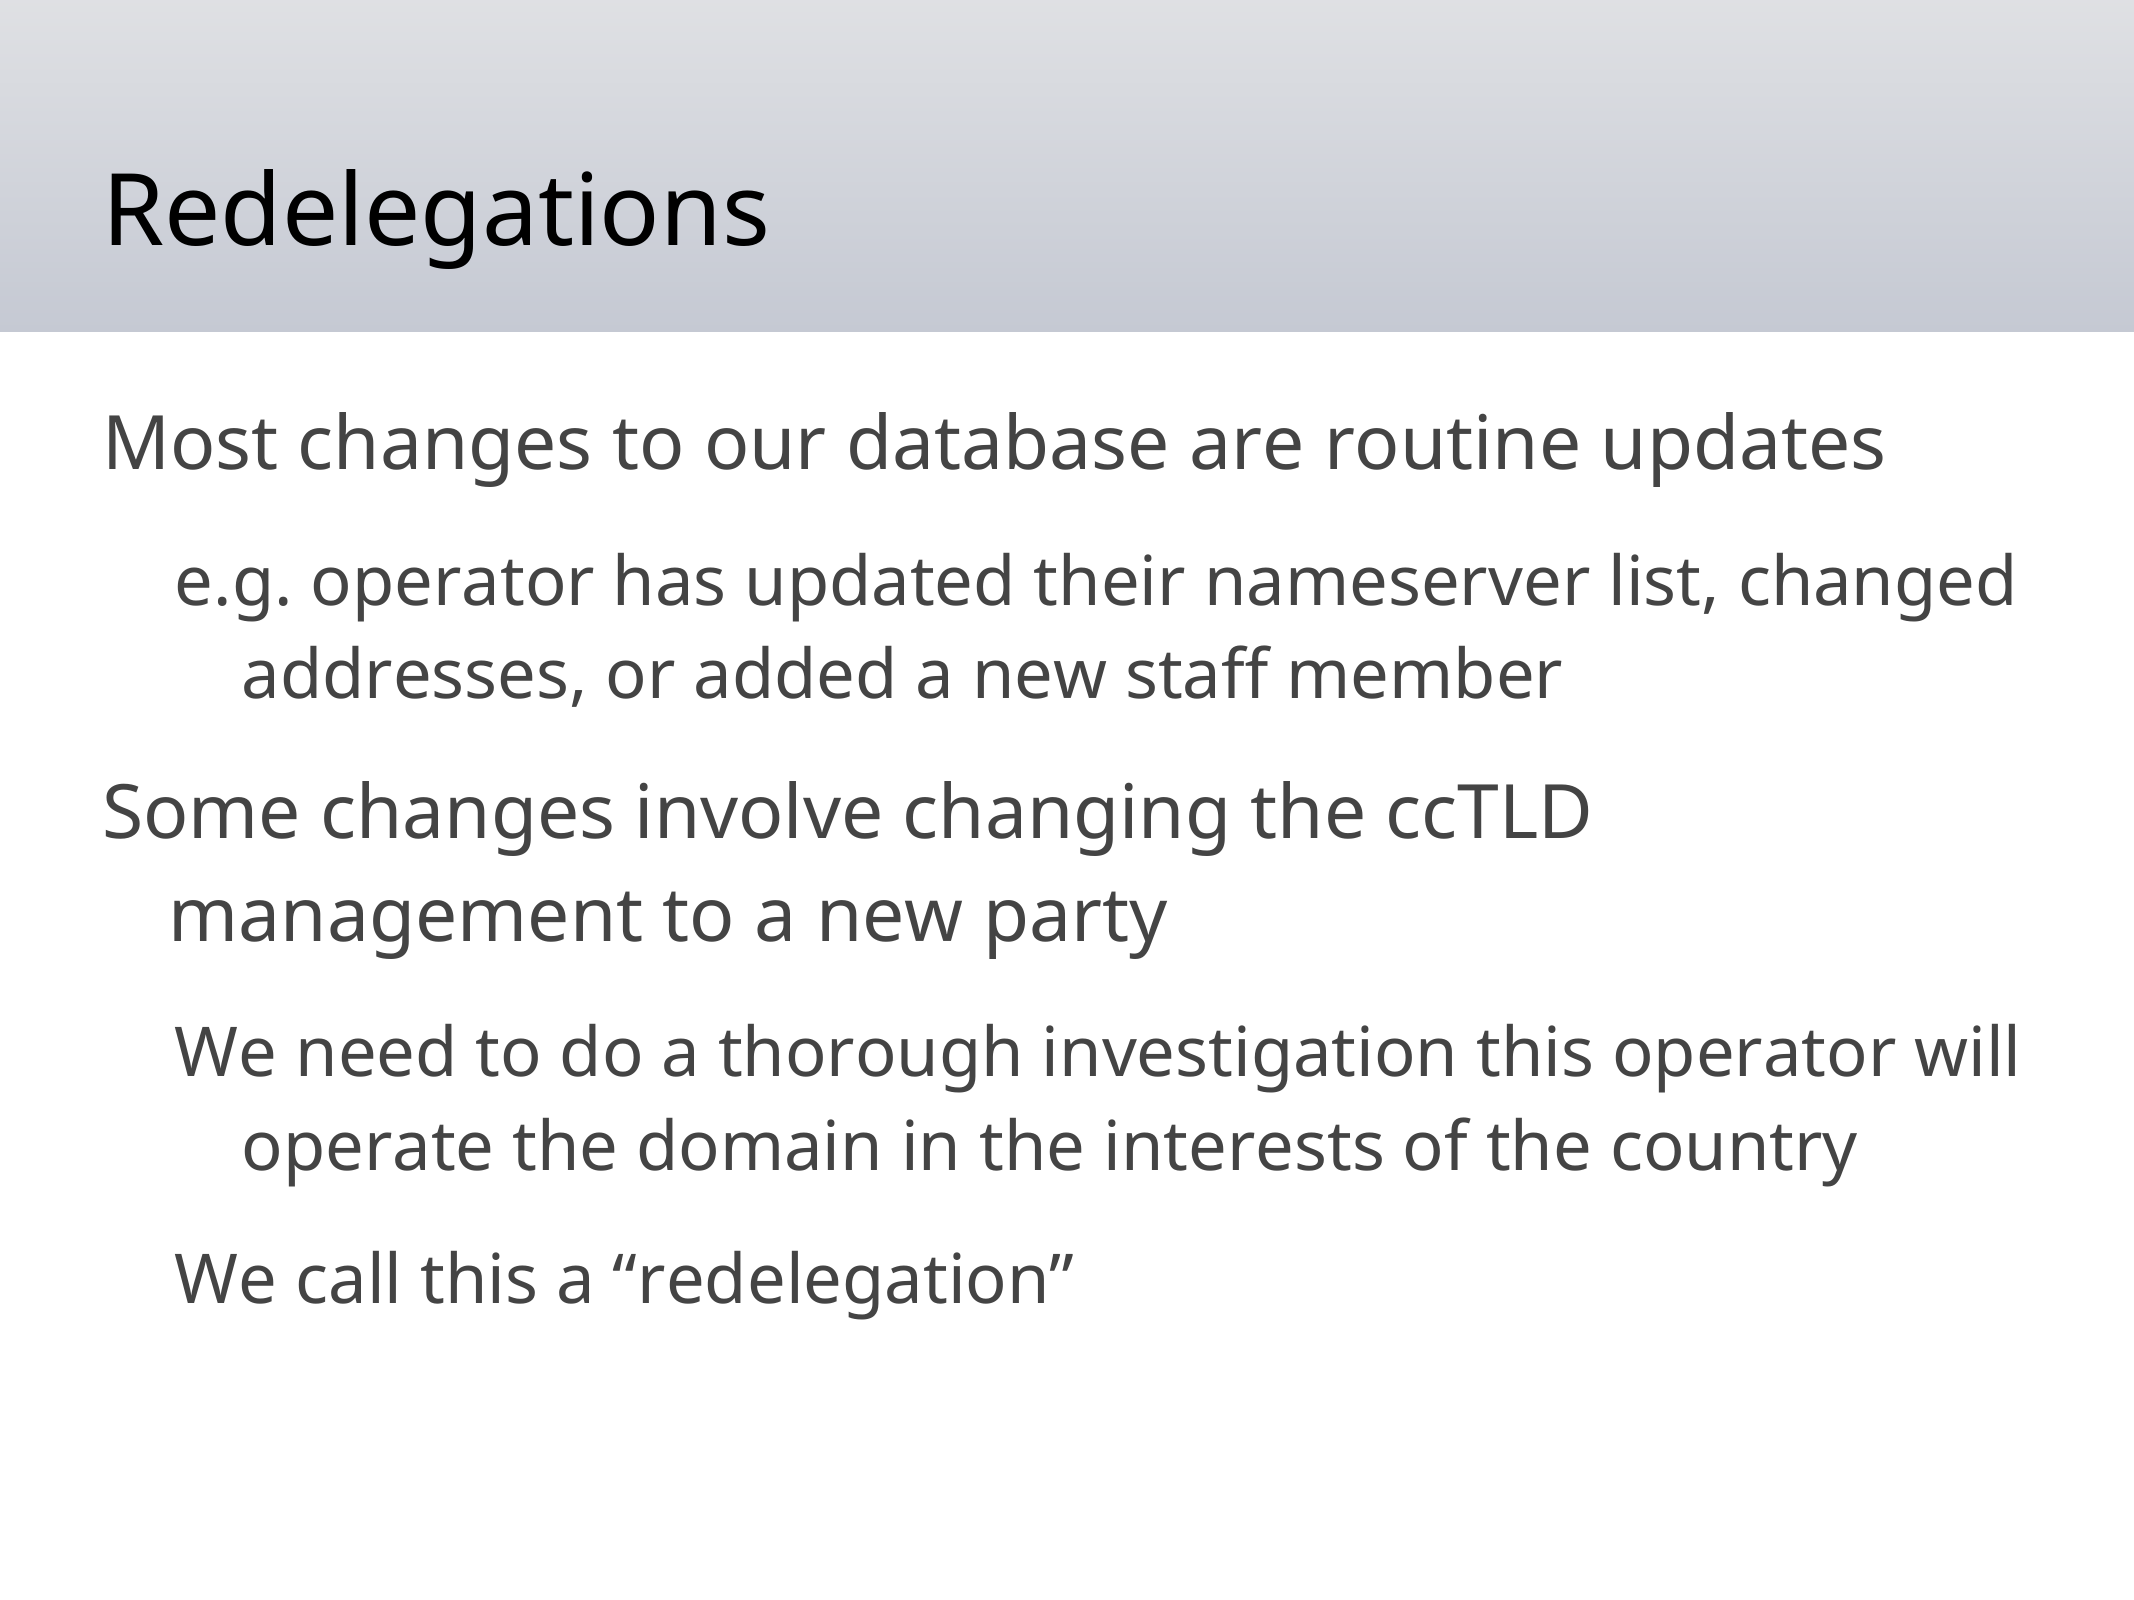

# Redelegations
Most changes to our database are routine updates
e.g. operator has updated their nameserver list, changed addresses, or added a new staff member
Some changes involve changing the ccTLD management to a new party
We need to do a thorough investigation this operator will operate the domain in the interests of the country
We call this a “redelegation”